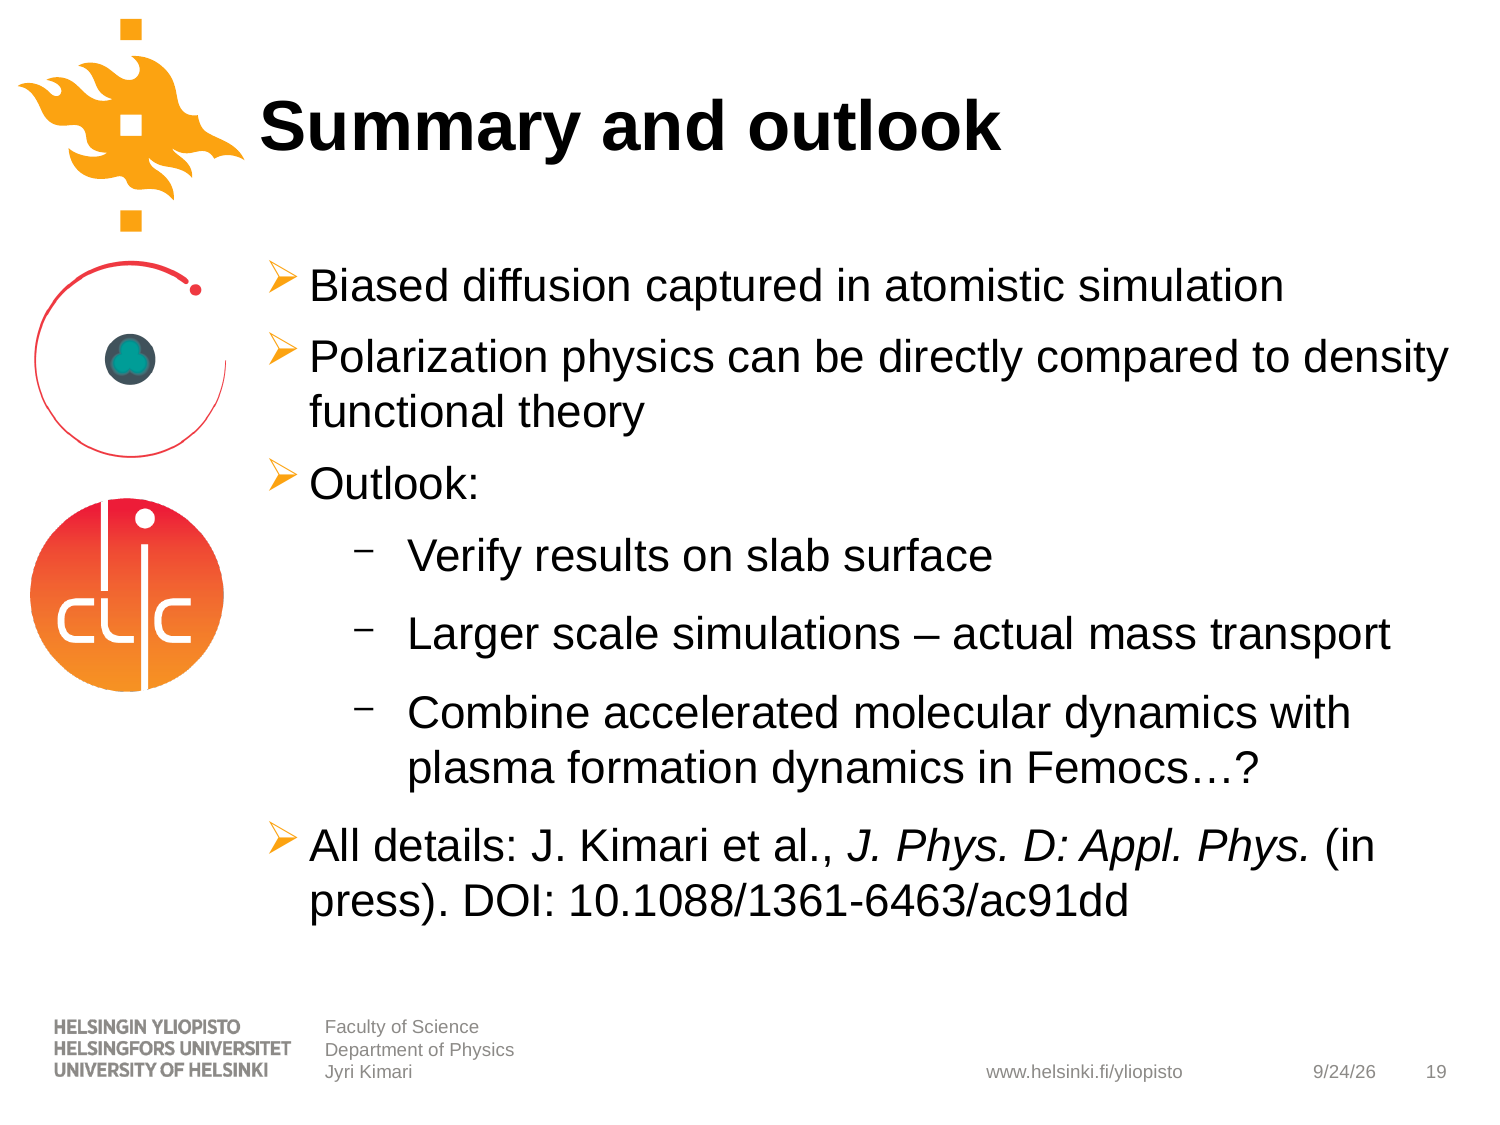

# Summary and outlook
Biased diffusion captured in atomistic simulation
Polarization physics can be directly compared to density functional theory
Outlook:
Verify results on slab surface
Larger scale simulations – actual mass transport
Combine accelerated molecular dynamics with plasma formation dynamics in Femocs…?
All details: J. Kimari et al., J. Phys. D: Appl. Phys. (in press). DOI: 10.1088/1361-6463/ac91dd
Faculty of Science
Department of Physics
Jyri Kimari